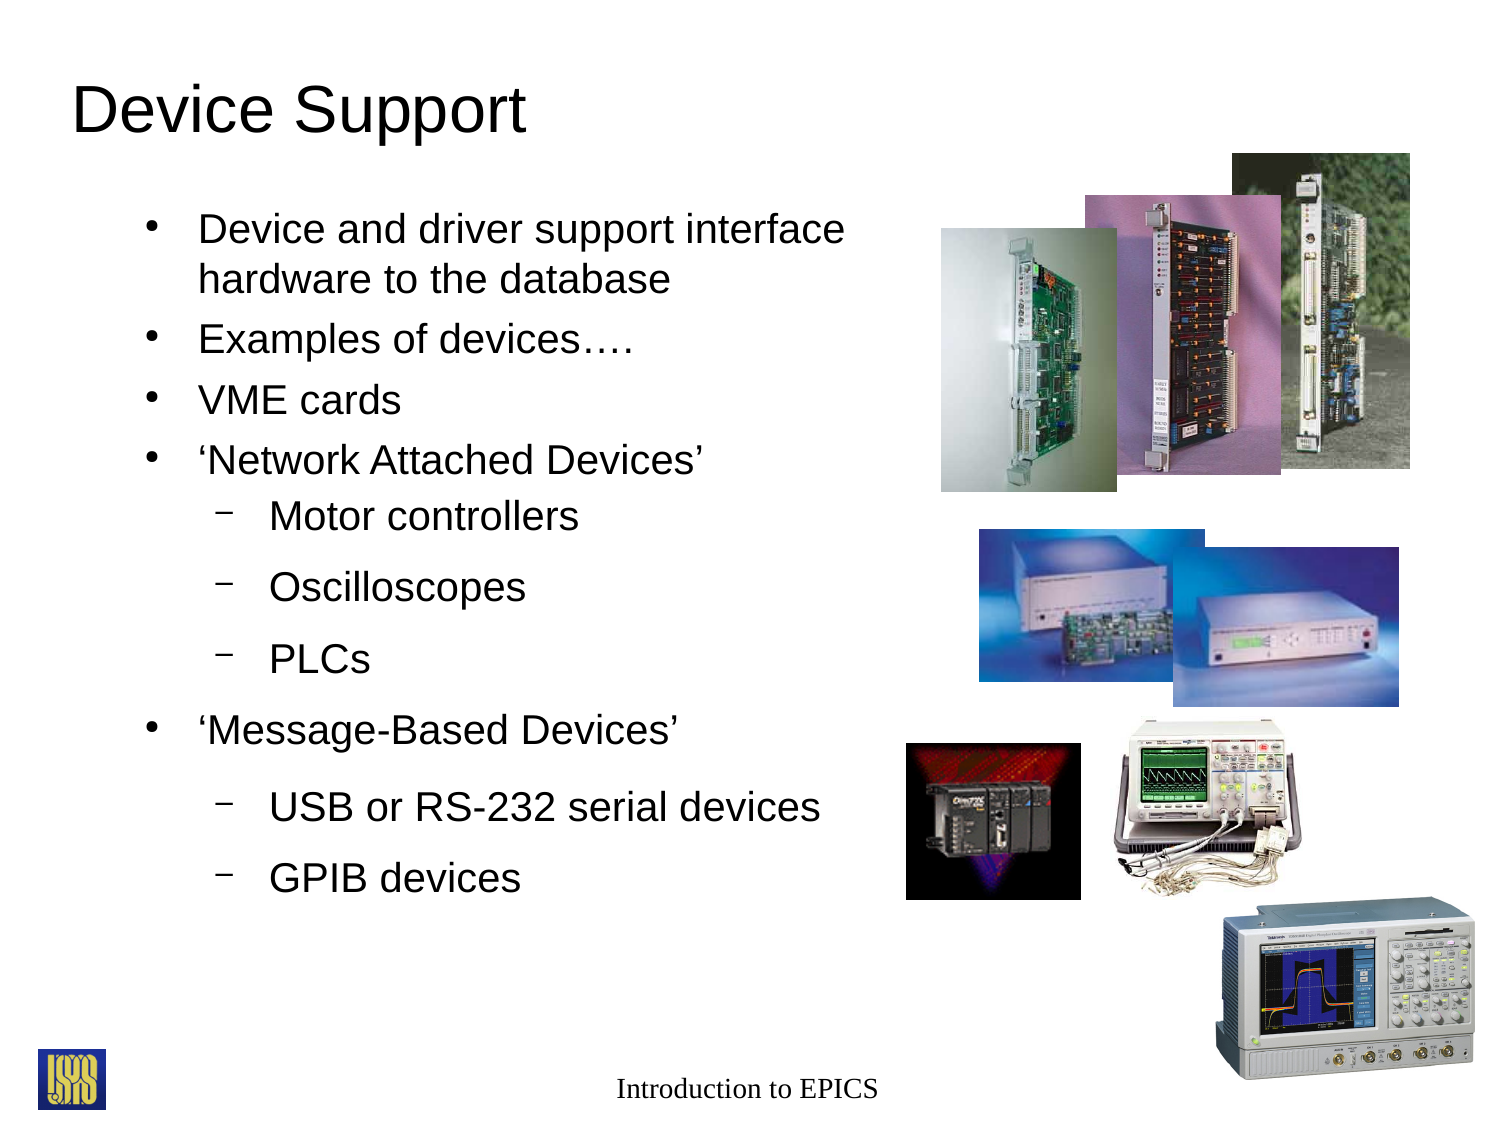

Device Support
# Device and driver support interface hardware to the database
Examples of devices….
VME cards
‘Network Attached Devices’
Motor controllers
Oscilloscopes
PLCs
‘Message-Based Devices’
USB or RS-232 serial devices
GPIB devices
[Your Presentation Title]